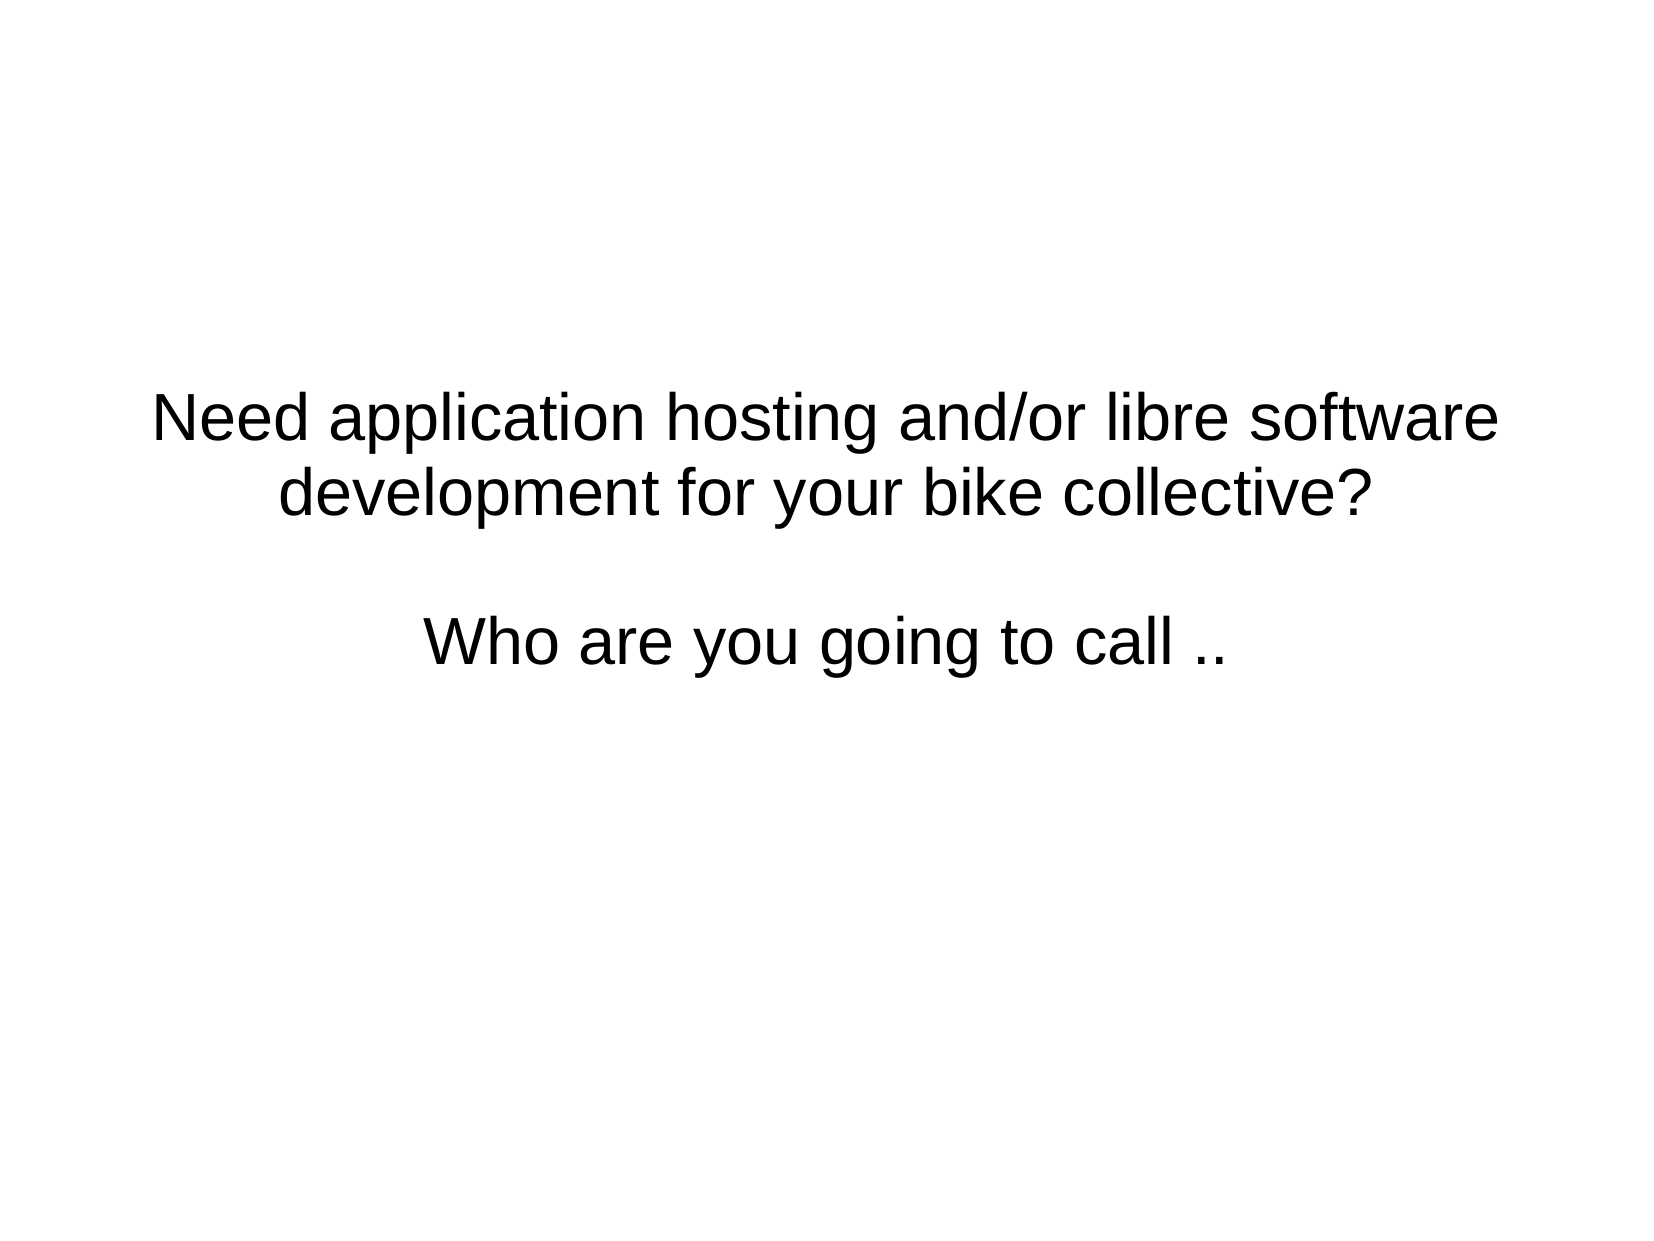

# Need application hosting and/or libre software development for your bike collective?
Who are you going to call ..